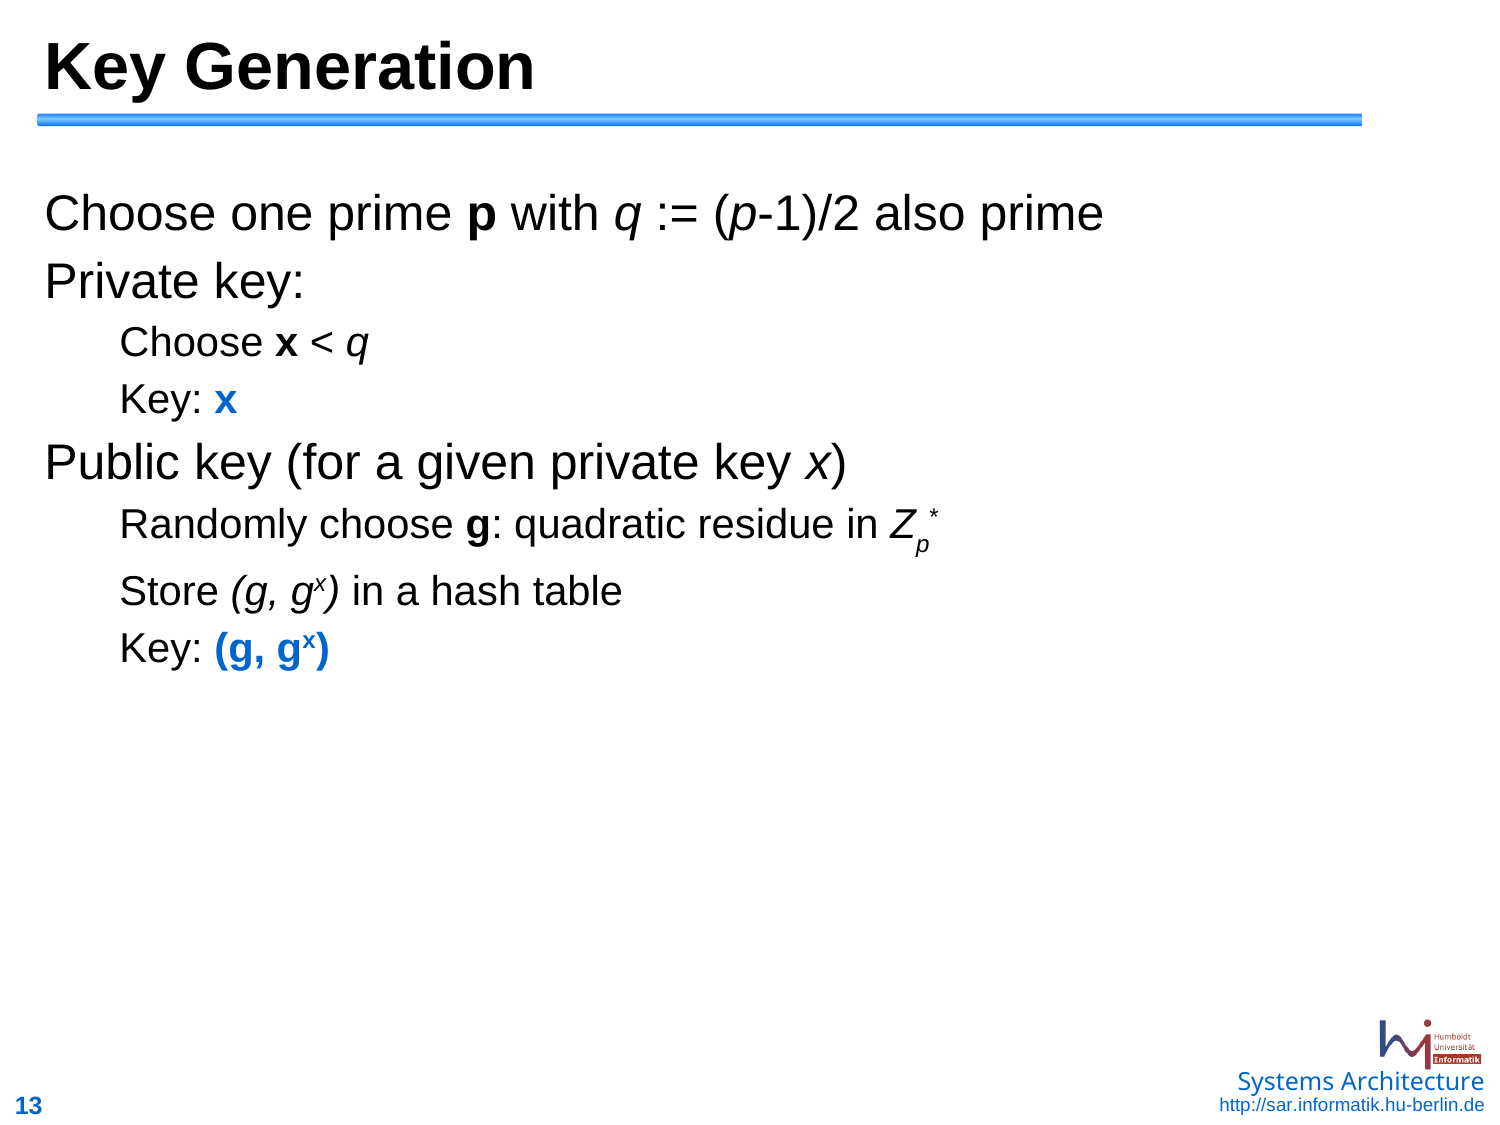

# Key Generation
Choose one prime p with q := (p-1)/2 also prime
Private key:
Choose x < q
Key: x
Public key (for a given private key x)
Randomly choose g: quadratic residue in Zp*
Store (g, gx) in a hash table
Key: (g, gx)